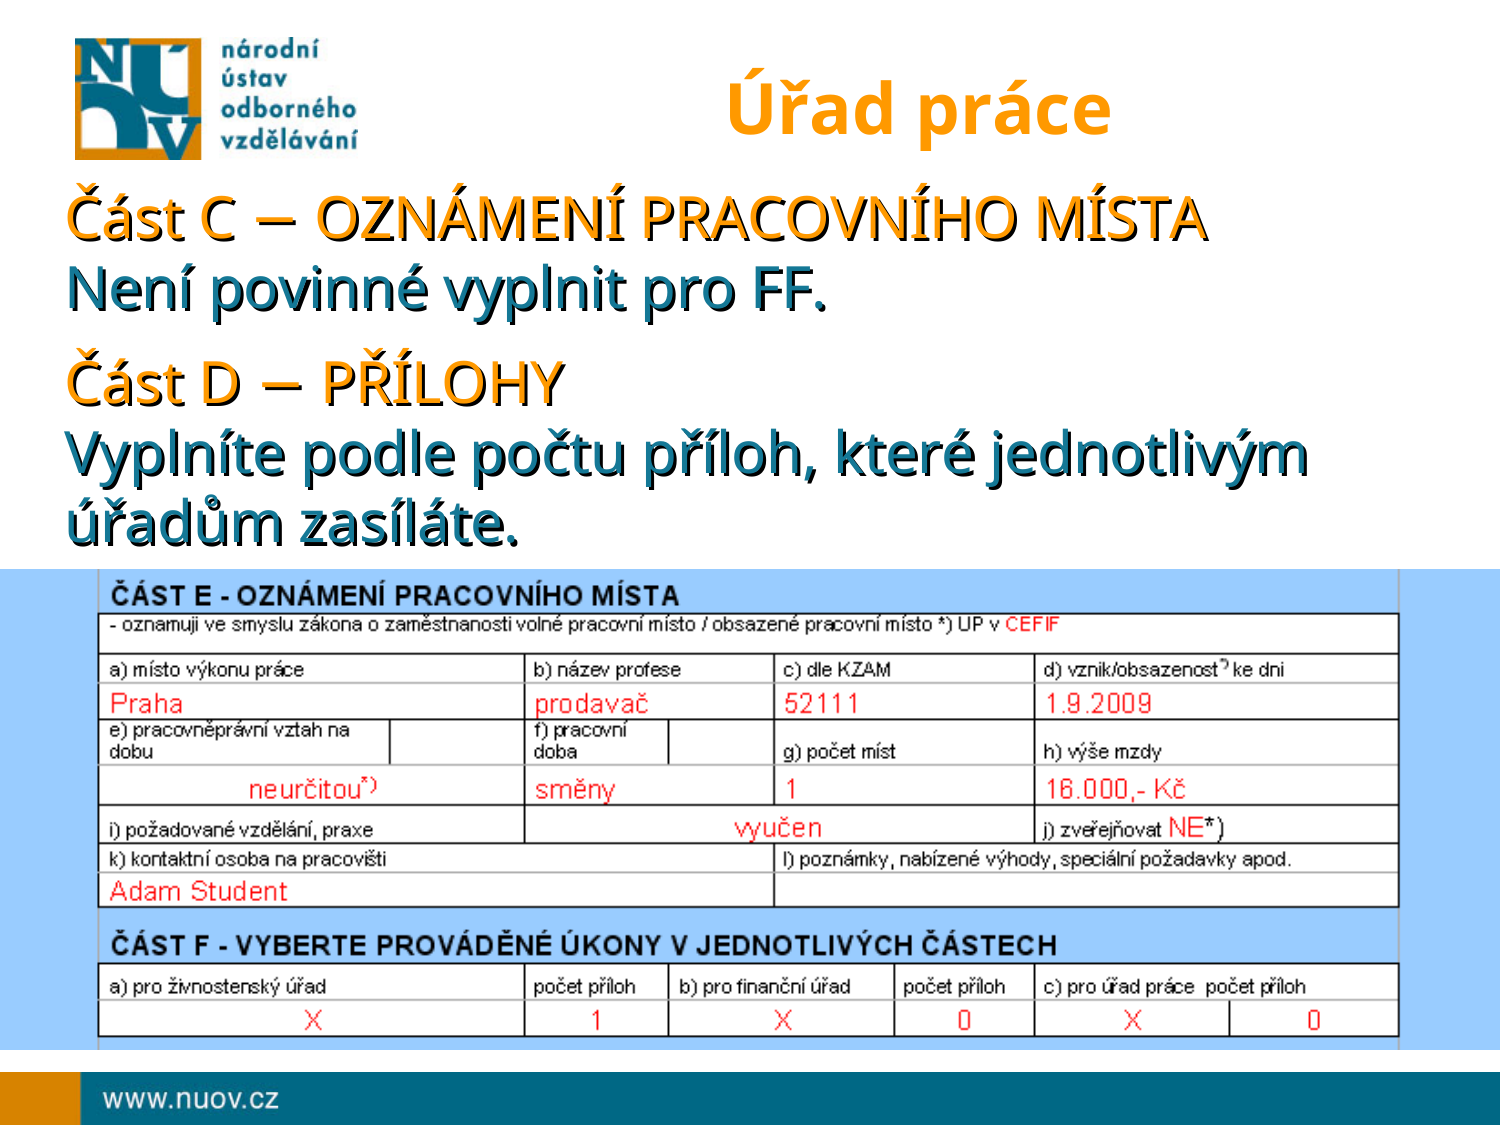

# Úřad práce
Část C − OZNÁMENÍ PRACOVNÍHO MÍSTA
Není povinné vyplnit pro FF.
Část D − PŘÍLOHY
Vyplníte podle počtu příloh, které jednotlivým
úřadům zasíláte.